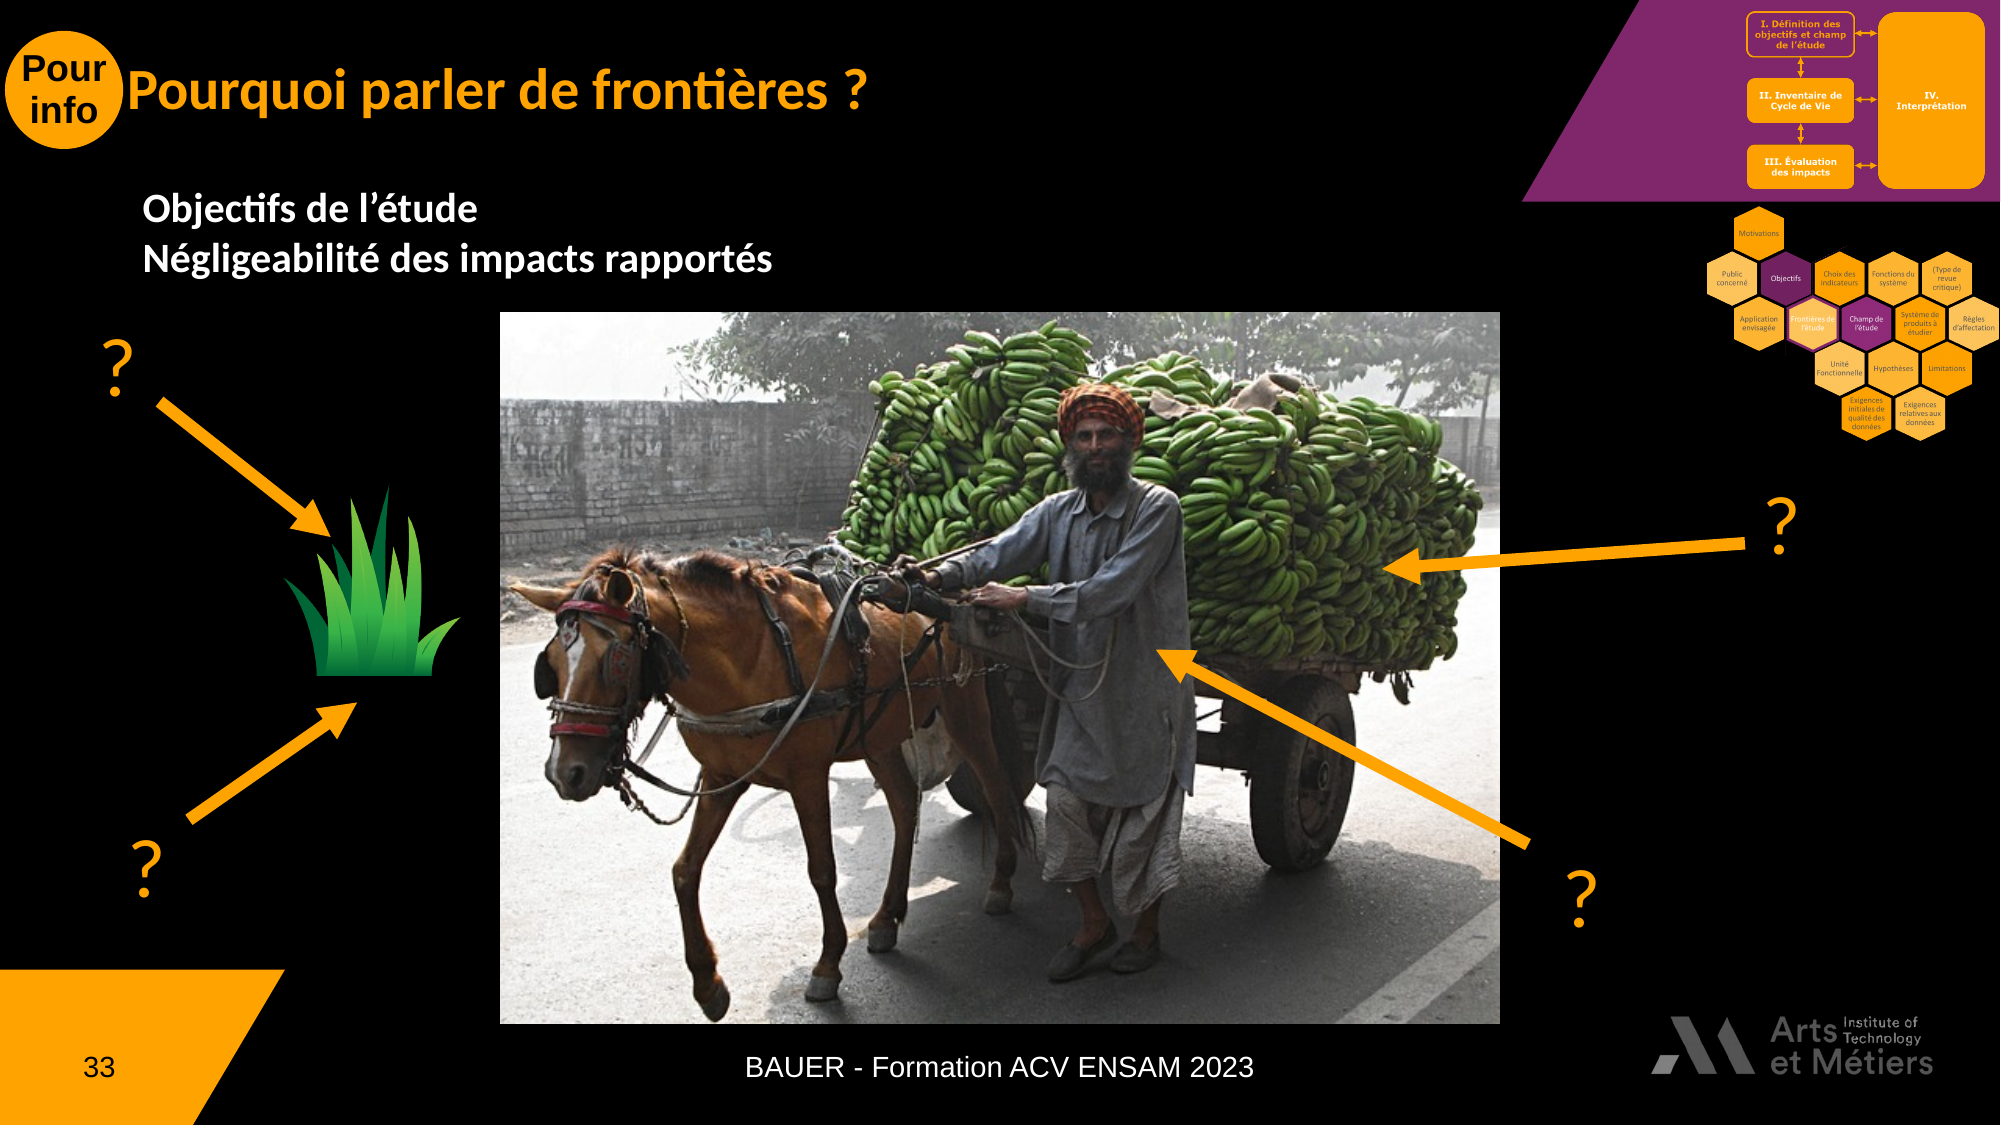

Pour
info
# Pourquoi parler de frontières ?
Objectifs de l’étude
Négligeabilité des impacts rapportés
?
?
?
?